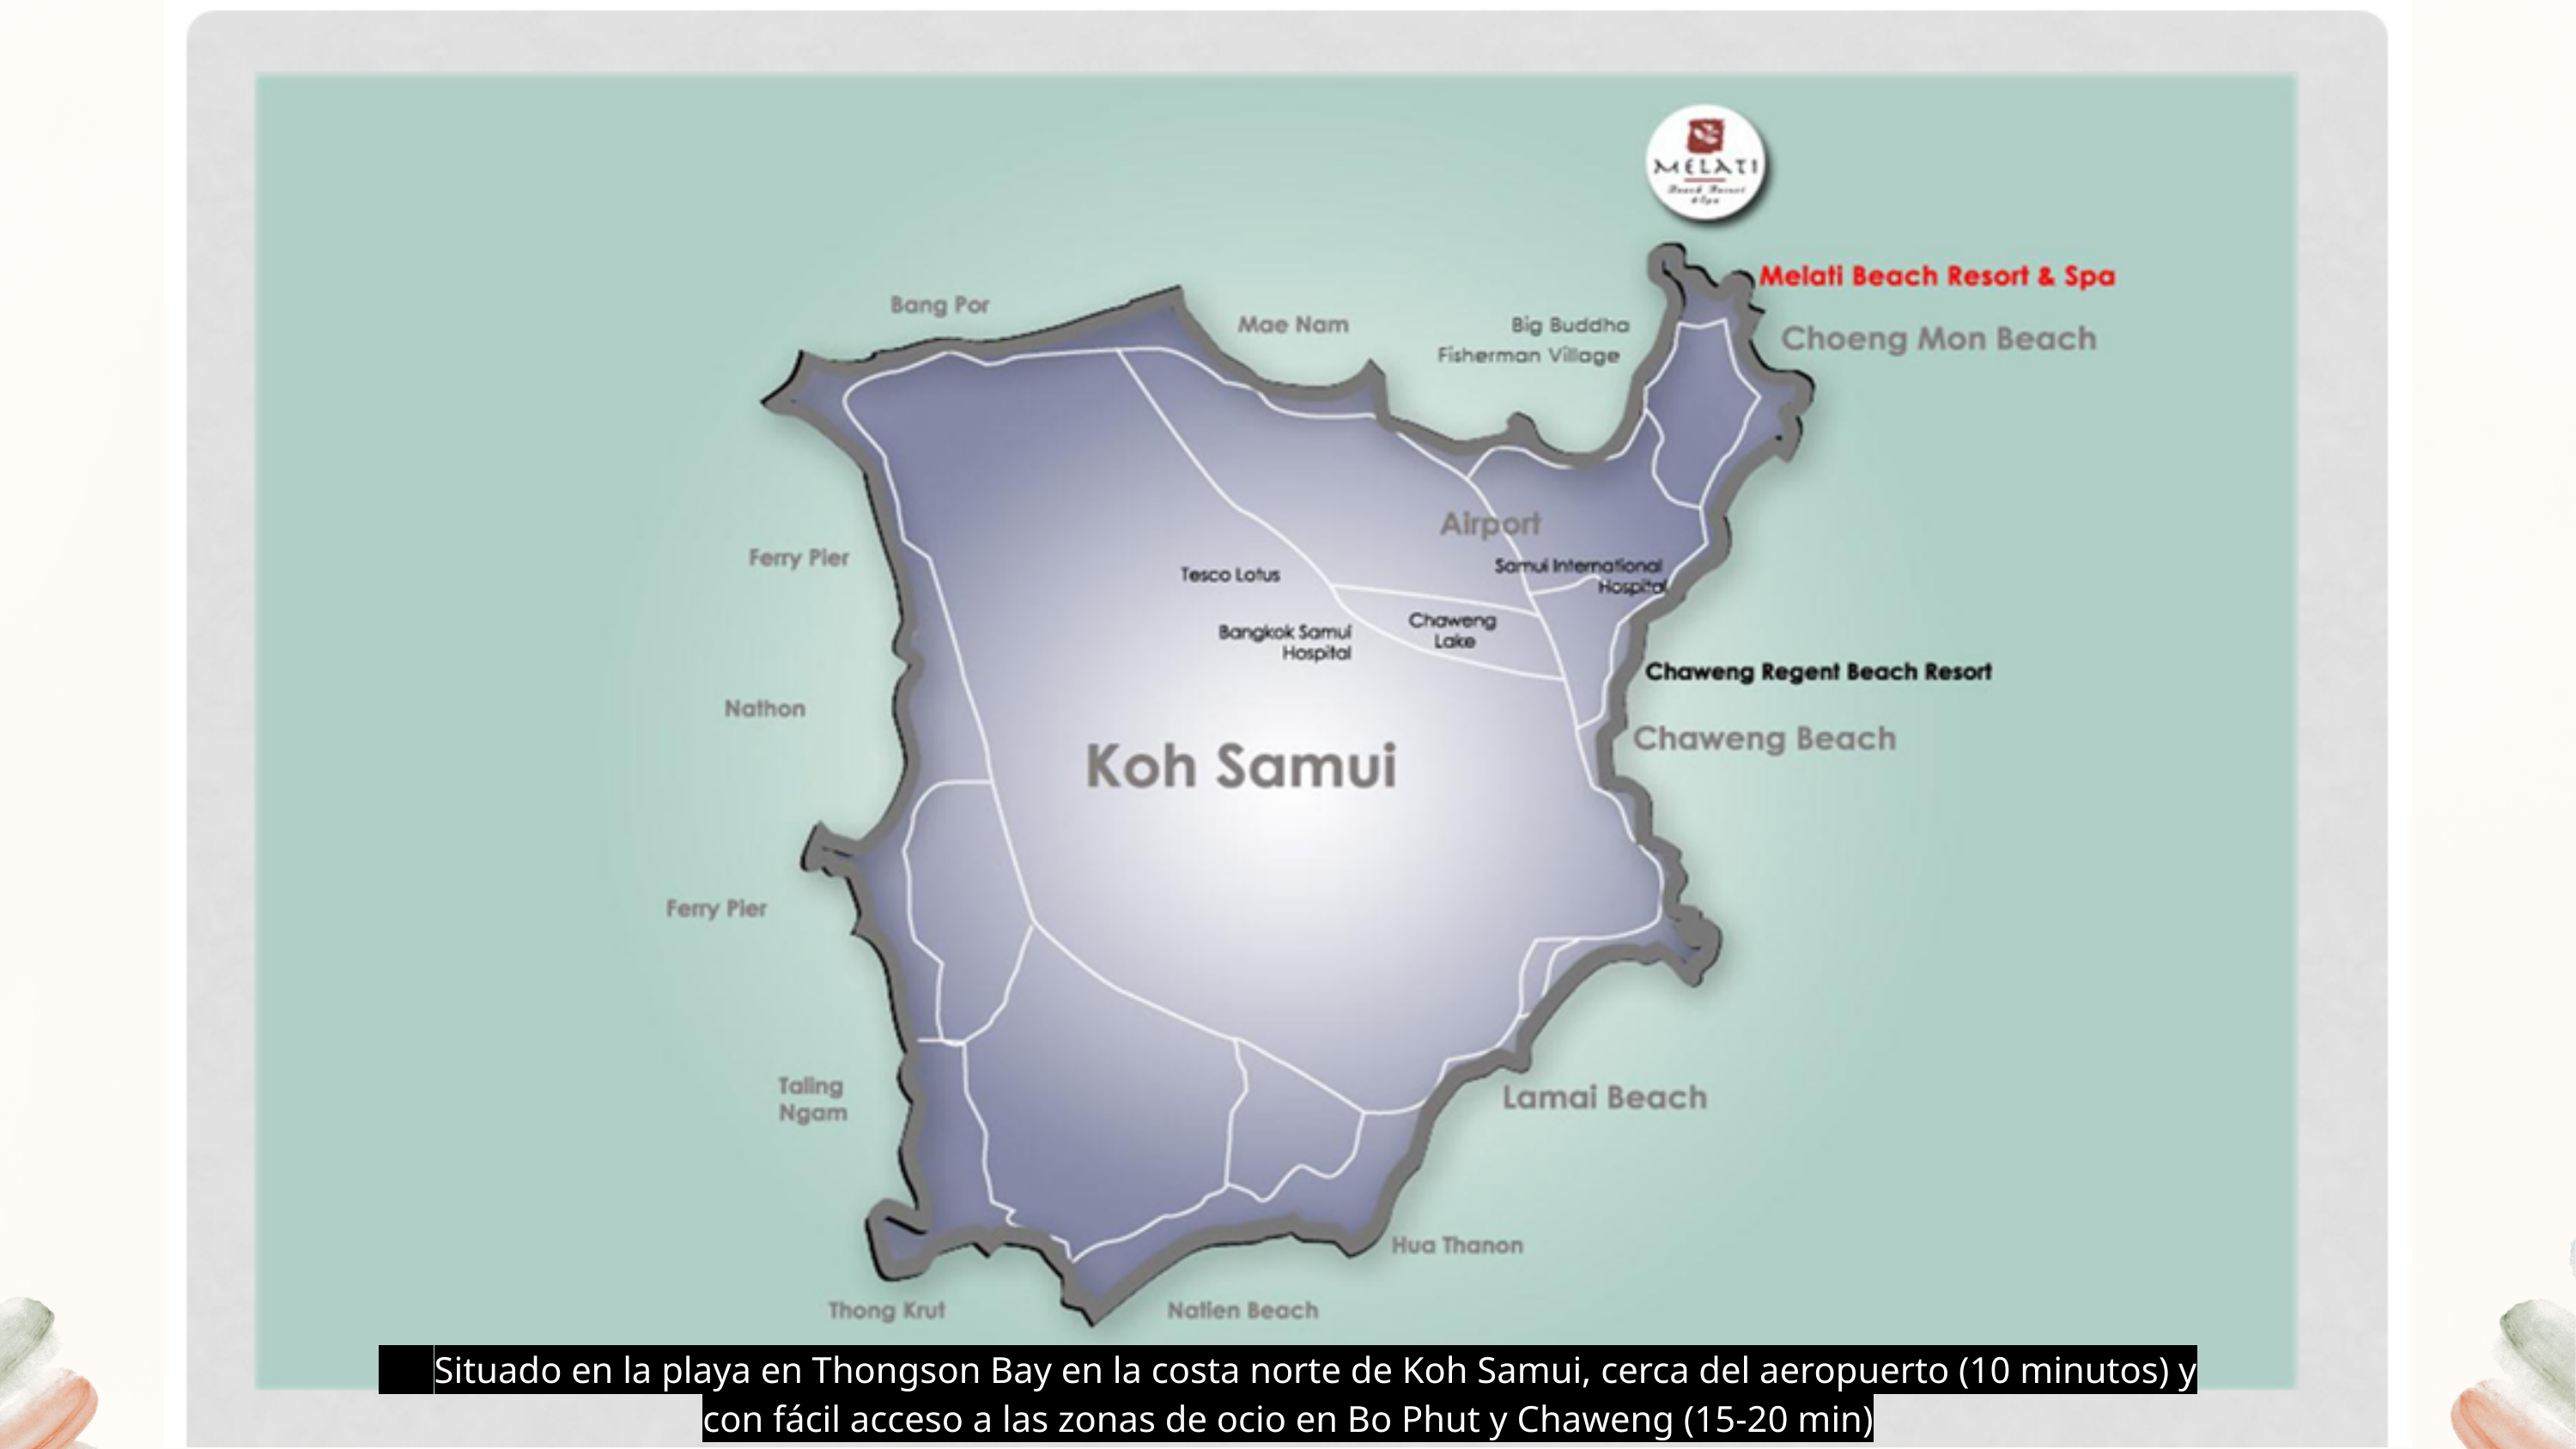

Situado en la playa en Thongson Bay en la costa norte de Koh Samui, cerca del aeropuerto (10 minutos) y con fácil acceso a las zonas de ocio en Bo Phut y Chaweng (15-20 min)